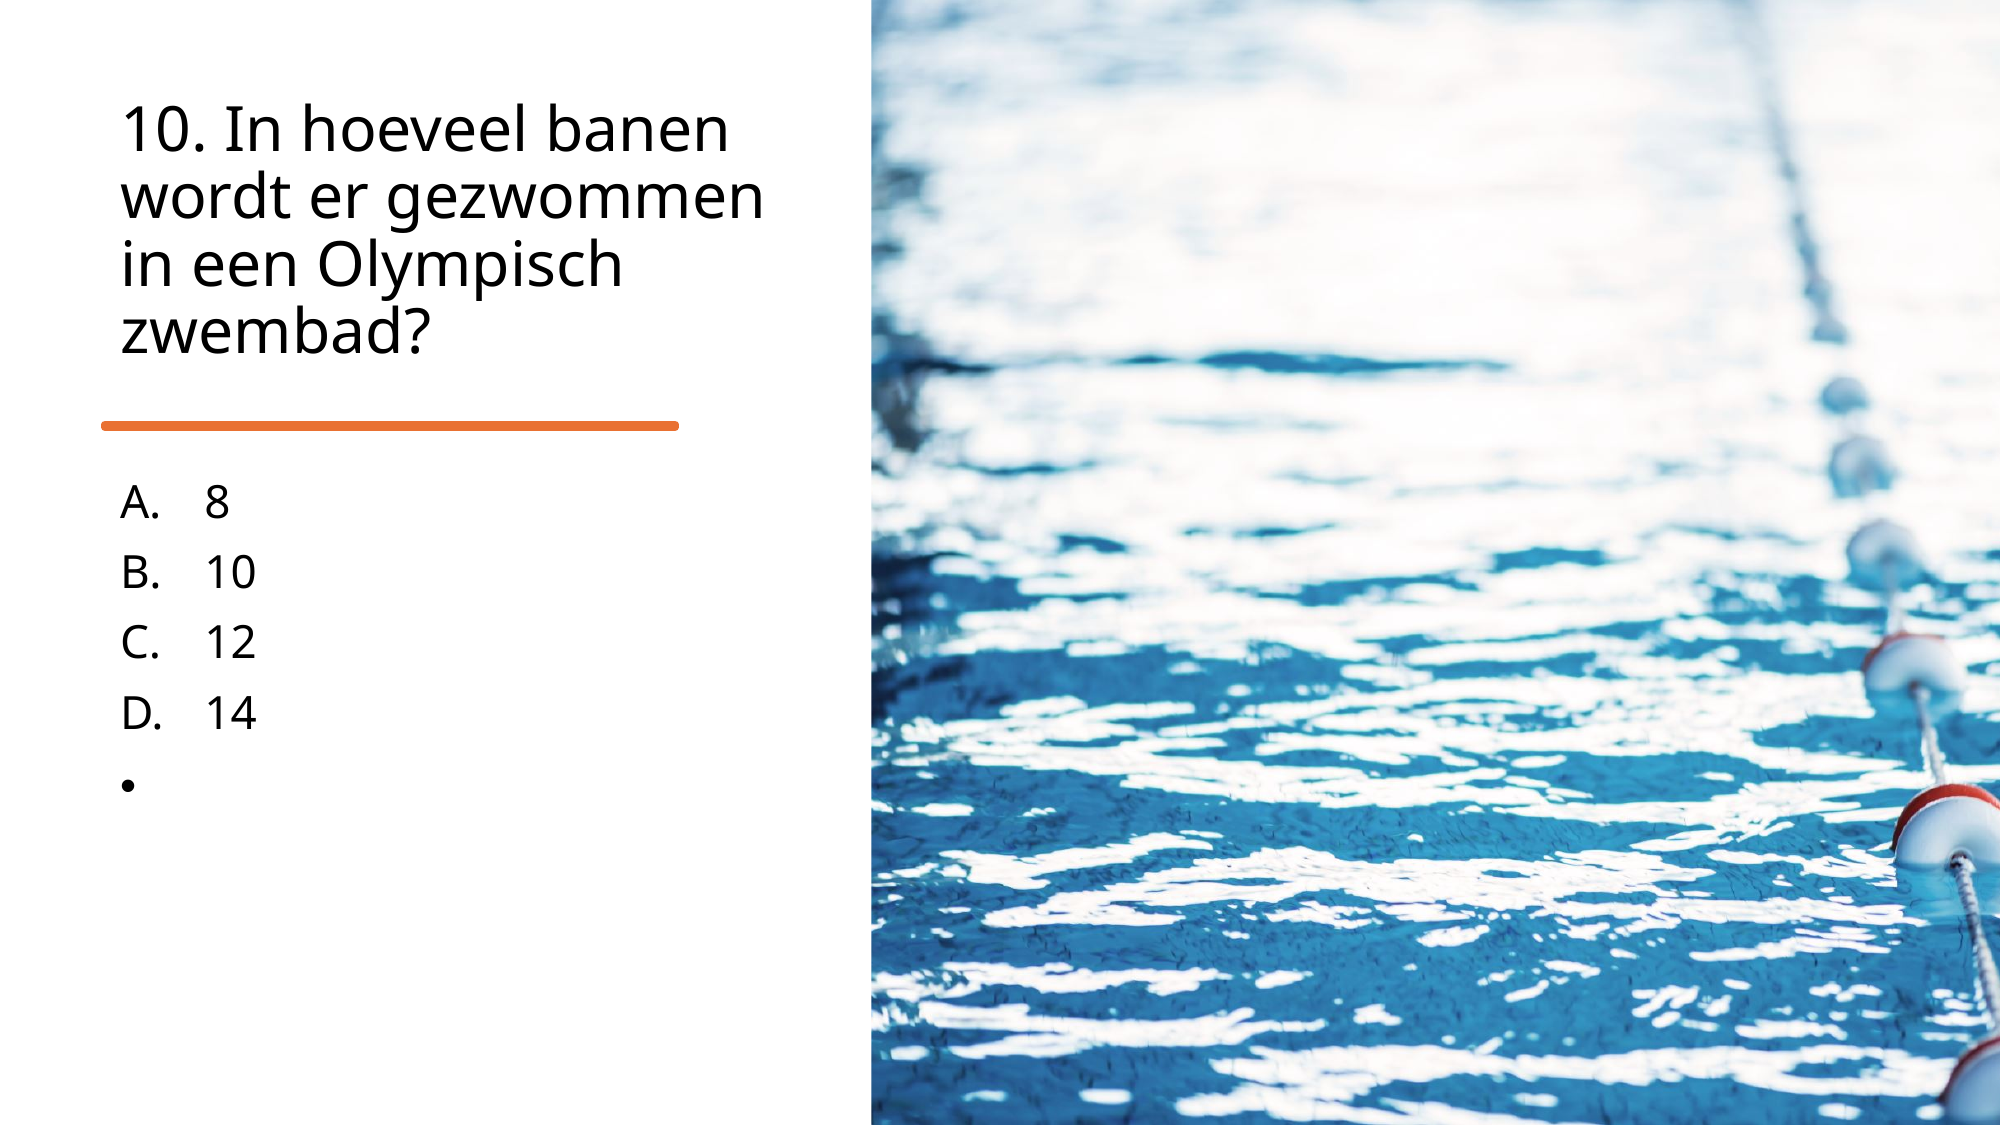

# 10. In hoeveel banen wordt er gezwommen in een Olympisch zwembad?
8
10
12
14